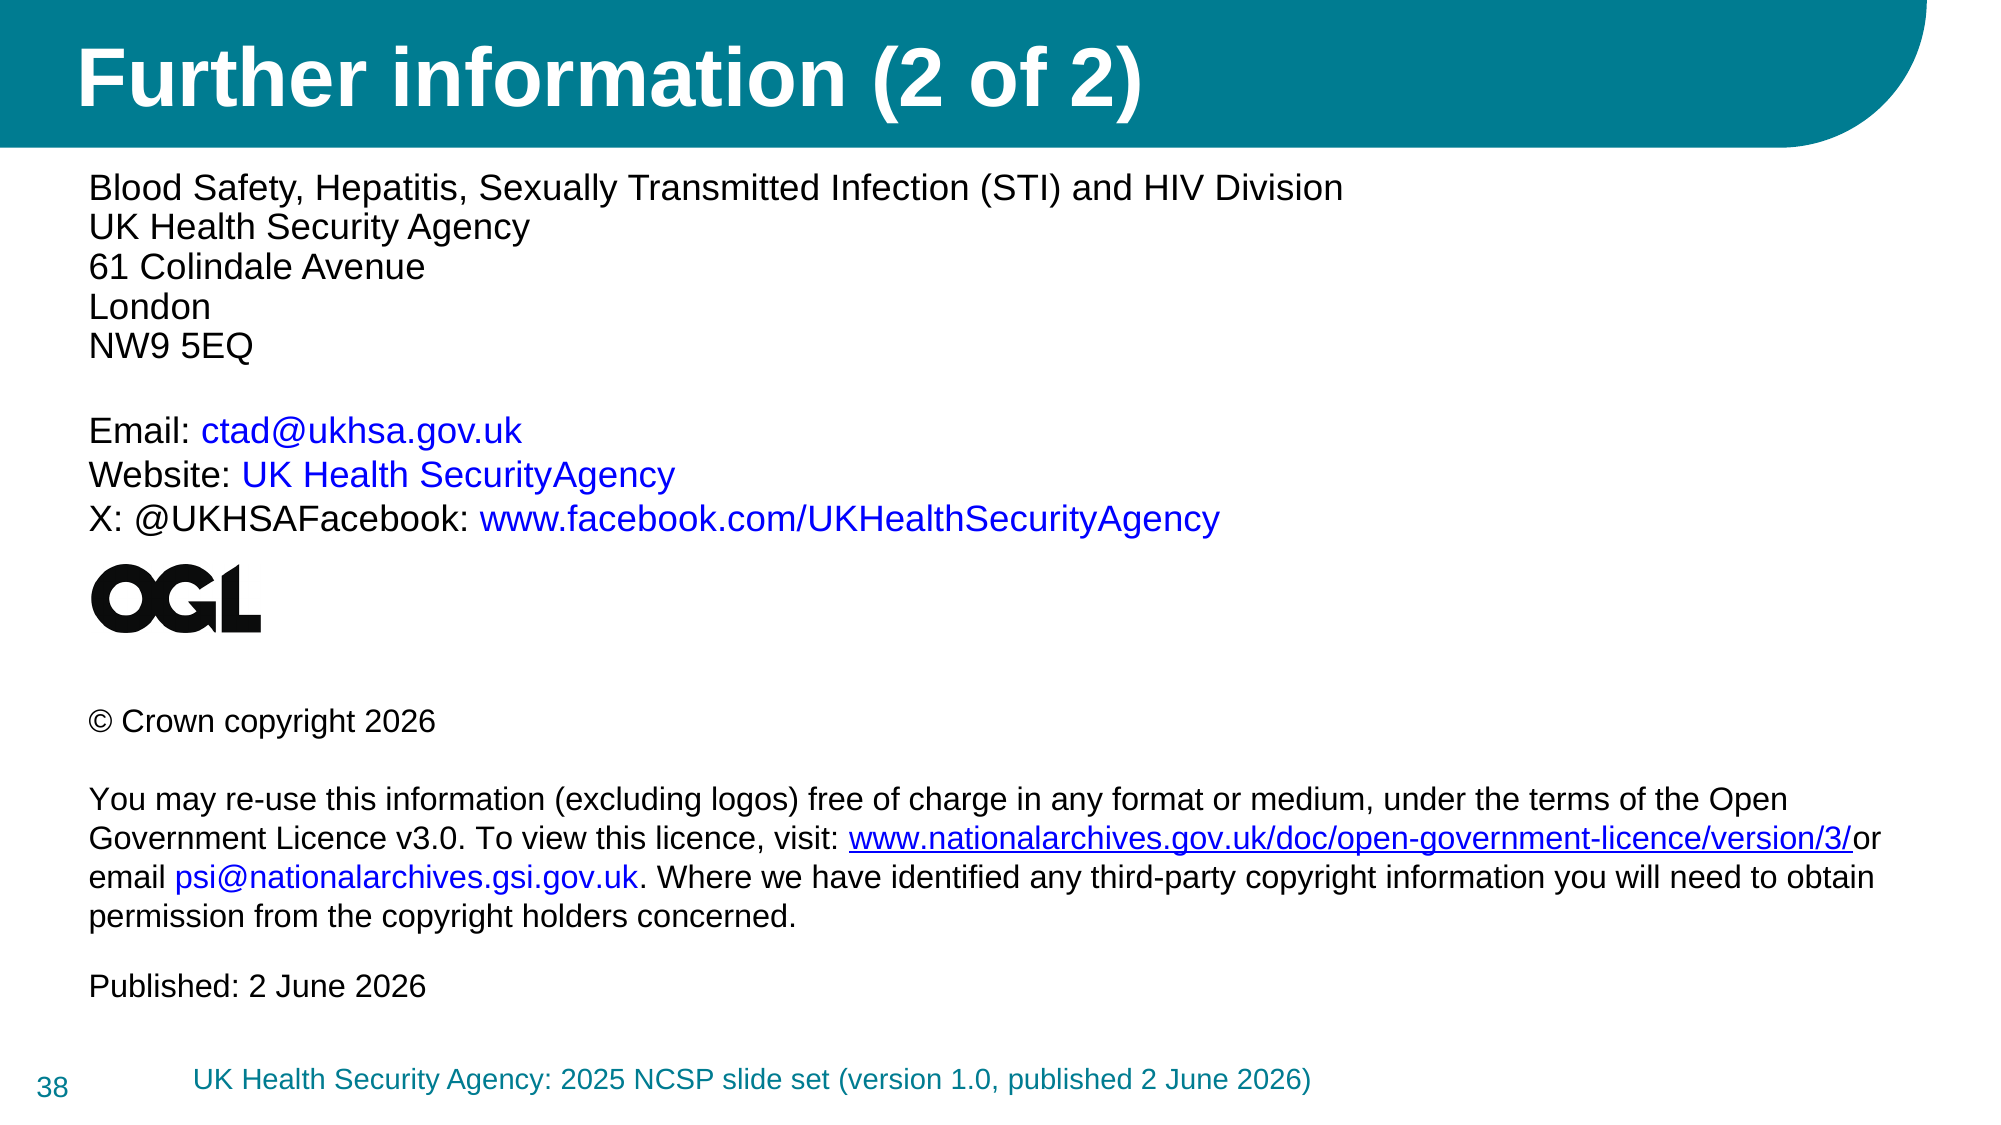

# Further information (2 of 2)
Blood Safety, Hepatitis, Sexually Transmitted Infection (STI) and HIV Division
UK Health Security Agency
61 Colindale Avenue
London
NW9 5EQ
Email: ctad@ukhsa.gov.uk
Website: UK Health SecurityAgency
X: @UKHSAFacebook: www.facebook.com/UKHealthSecurityAgency
© Crown copyright 2026
You may re-use this information (excluding logos) free of charge in any format or medium, under the terms of the Open Government Licence v3.0. To view this licence, visit: www.nationalarchives.gov.uk/doc/open-government-licence/version/3/or email psi@nationalarchives.gsi.gov.uk. Where we have identified any third-party copyright information you will need to obtain permission from the copyright holders concerned.
Published: 2 June 2026